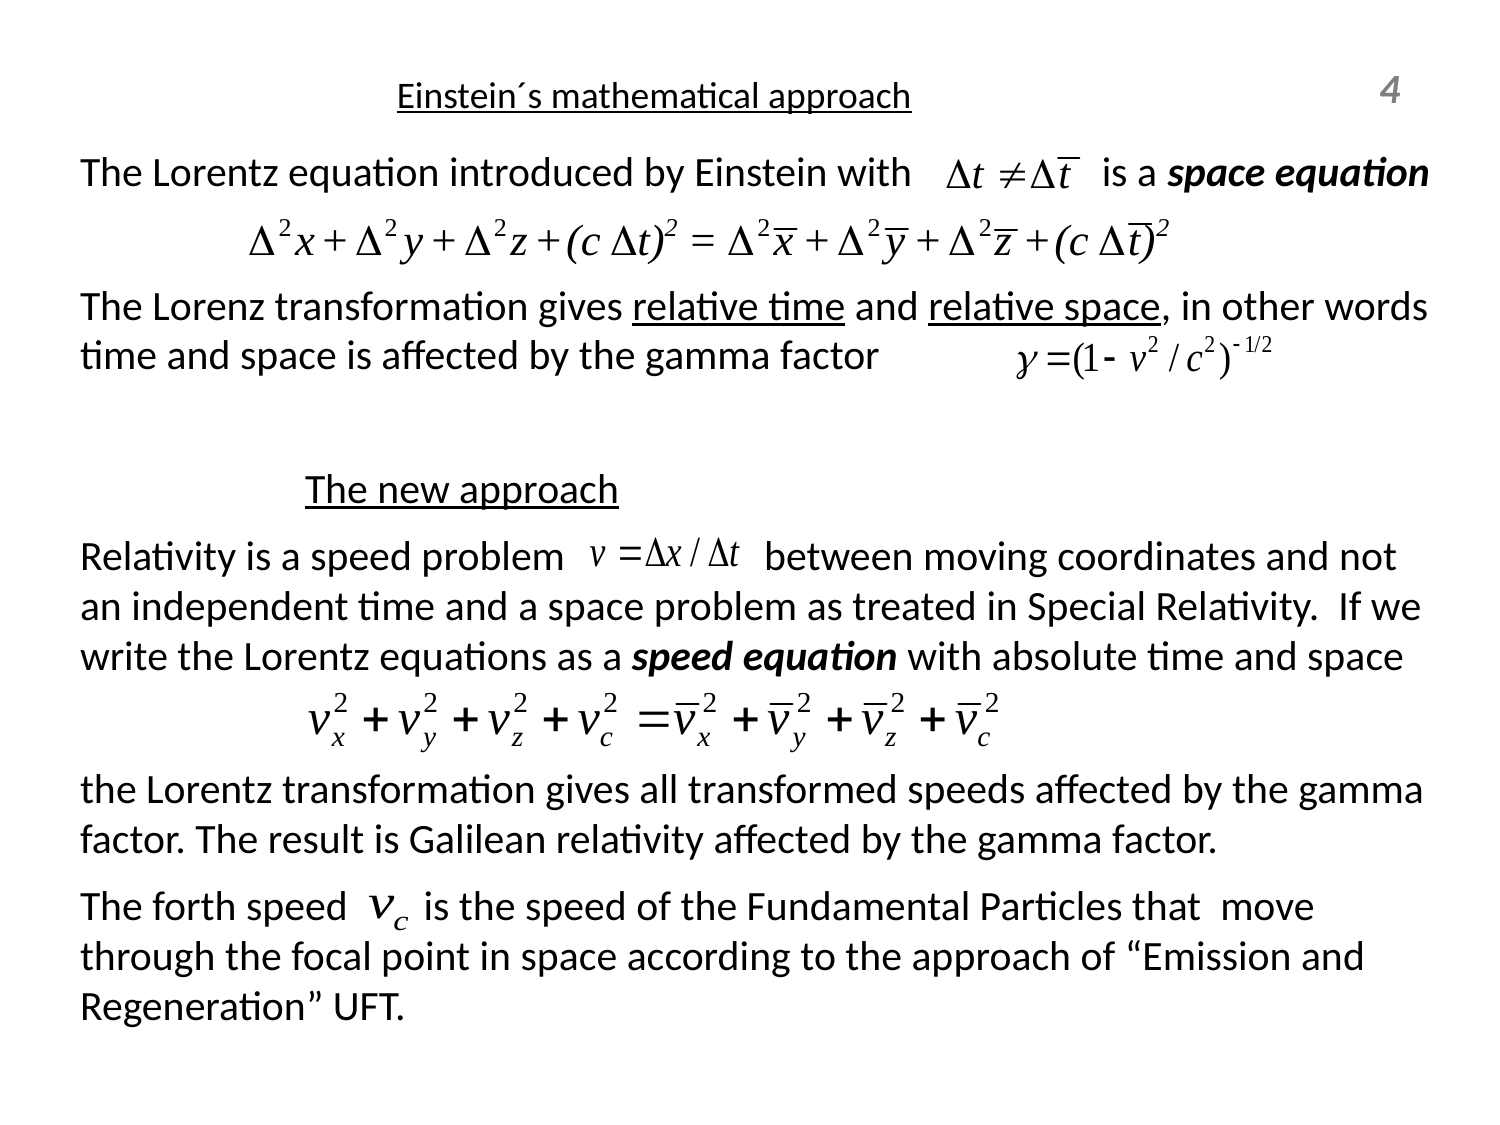

4
Einstein´s mathematical approachapproach
# The Lorentz equation introduced by Einstein with is a space equation
The Lorenz transformation gives relative time and relative space, in other words time and space is affected by the gamma factor
			The new approach
Relativity is a speed problem between moving coordinates and not an independent time and a space problem as treated in Special Relativity. If we write the Lorentz equations as a speed equation with absolute time and space
the Lorentz transformation gives all transformed speeds affected by the gamma factor. The result is Galilean relativity affected by the gamma factor.
The forth speed is the speed of the Fundamental Particles that move through the focal point in space according to the approach of “Emission and Regeneration” UFT.